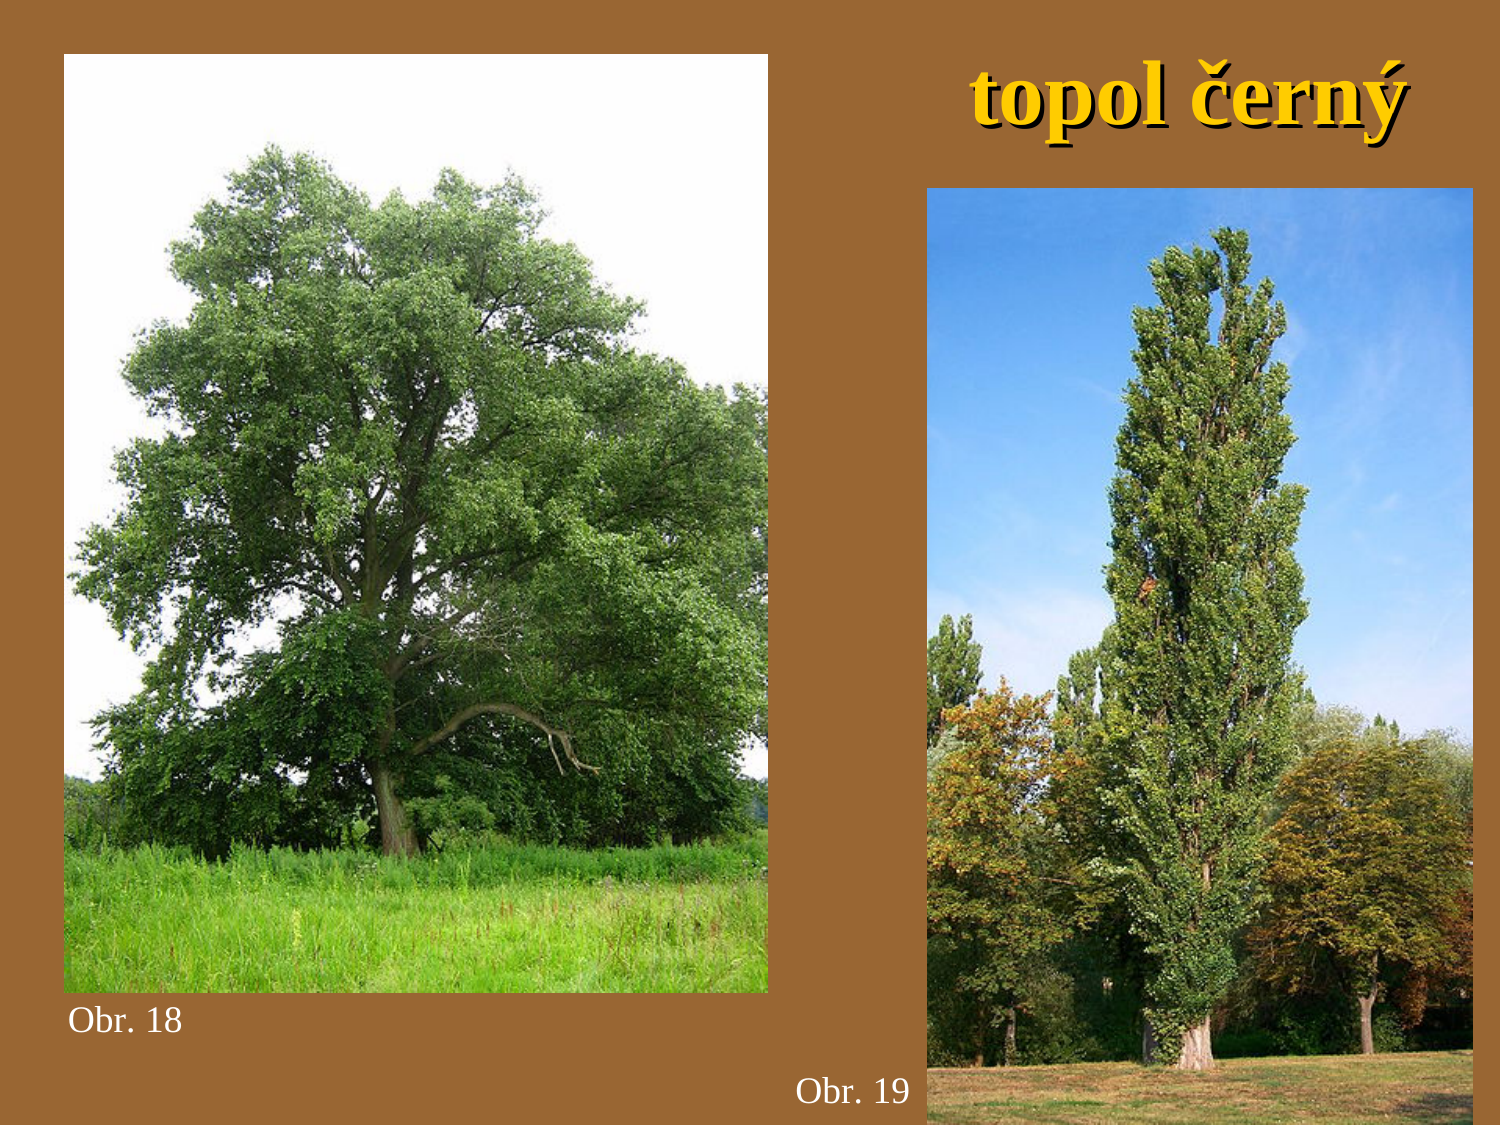

# topol černý
Obr. 18
 Obr. 19